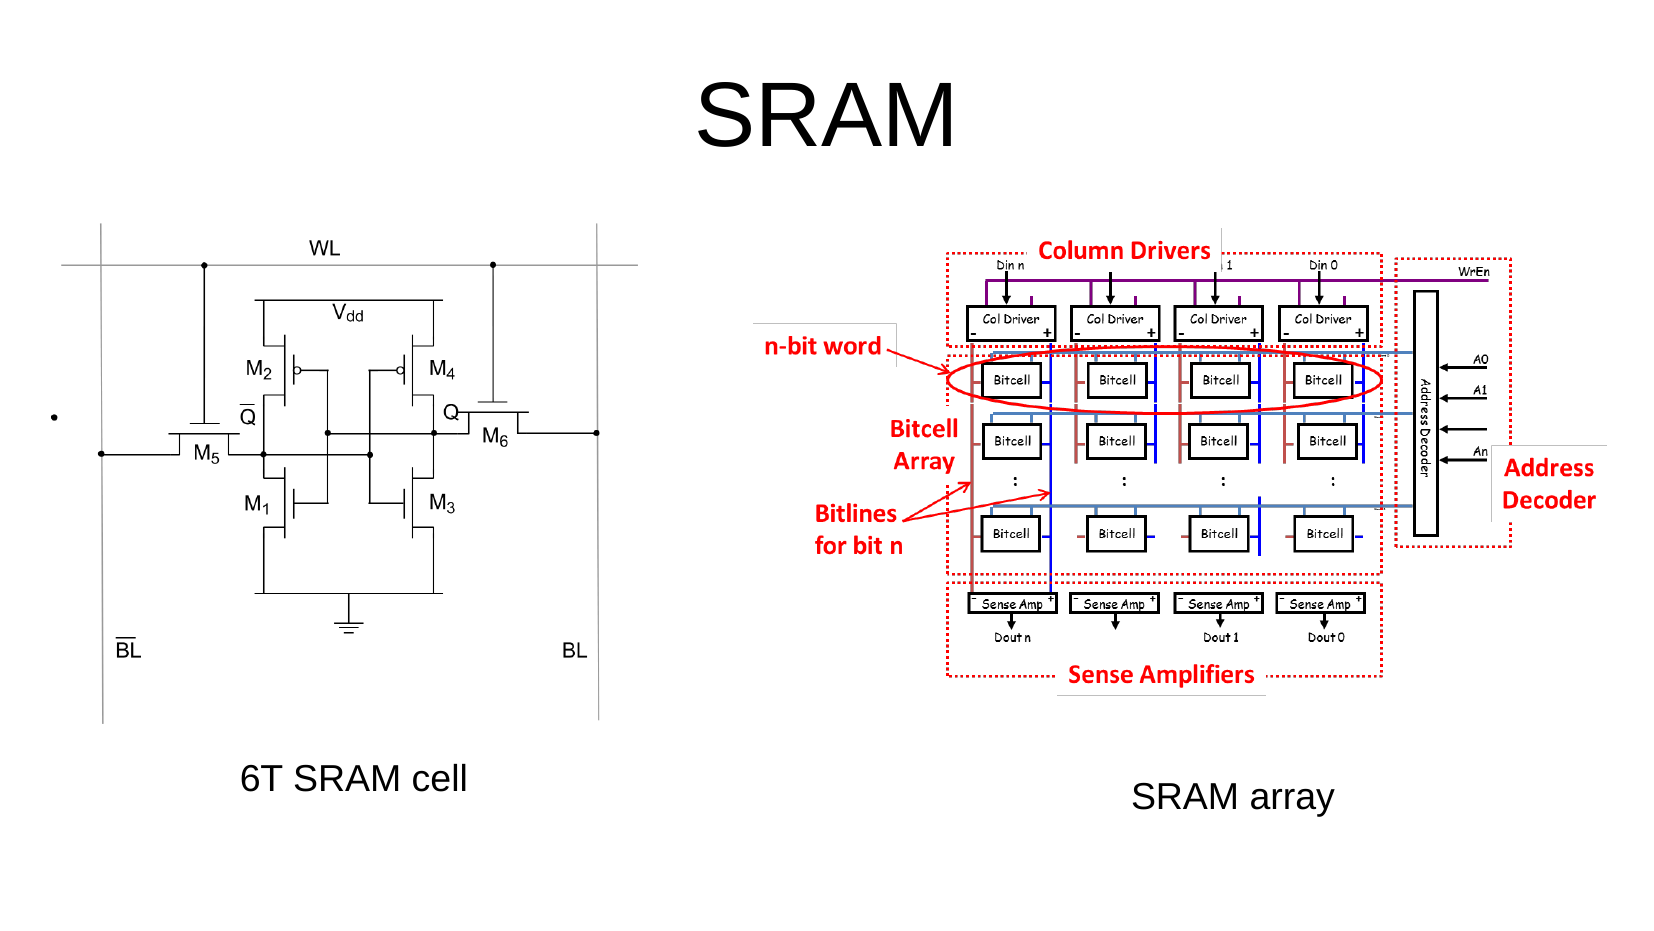

# SRAM
6T SRAM cell
SRAM array